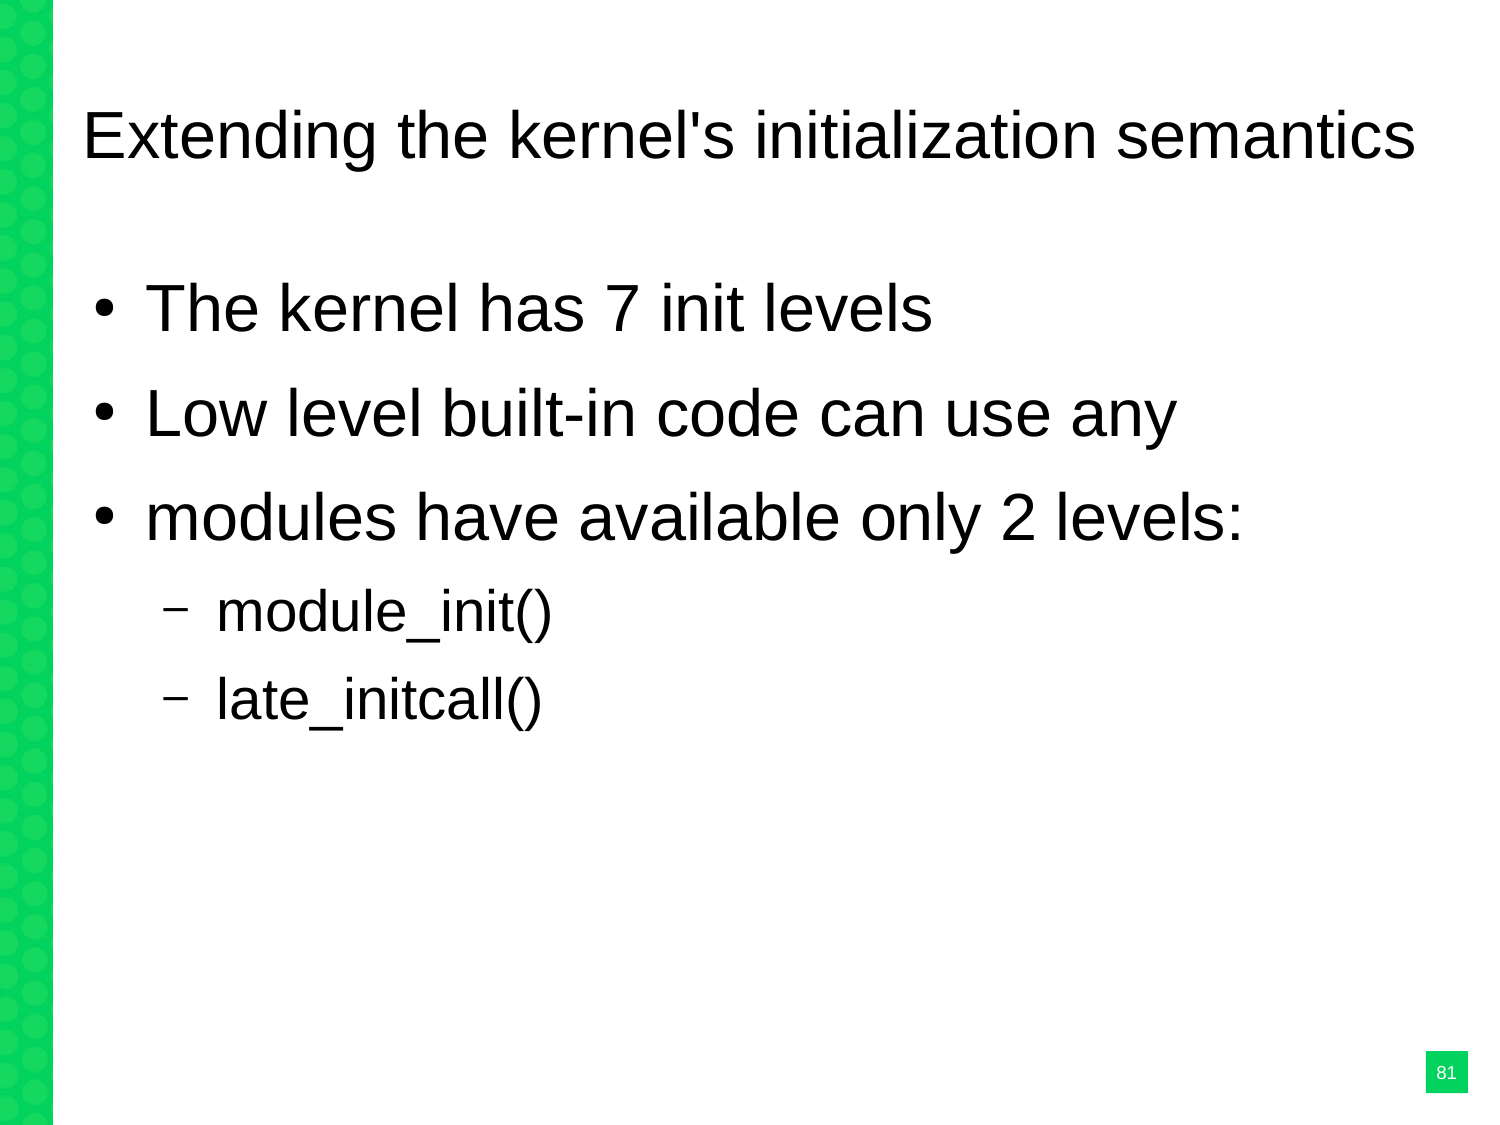

# Extending the kernel's initialization semantics
The kernel has 7 init levels
Low level built-in code can use any
modules have available only 2 levels:
module_init()
late_initcall()